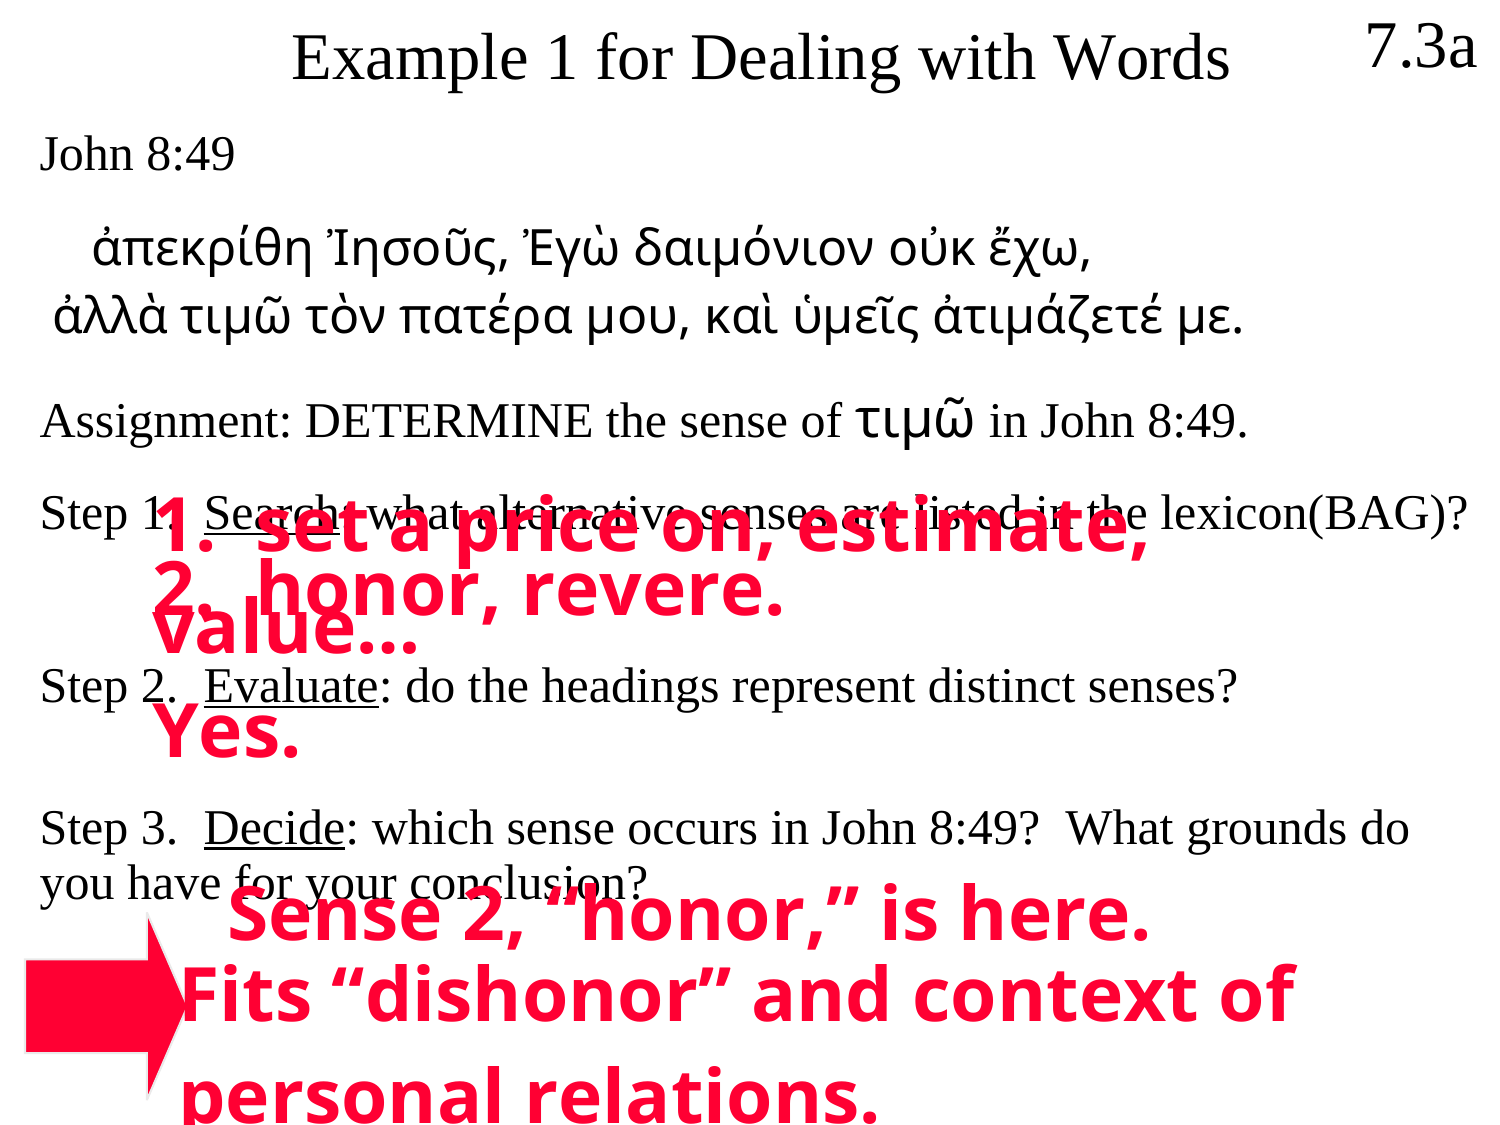

7.3a
Example 1 for Dealing with Words
John 8:49
 ἀπεκρίθη Ἰησοῦς, Ἐγὼ δαιμόνιον οὐκ ἔχω,
 ἀλλὰ τιμῶ τὸν πατέρα μου, καὶ ὑμεῖς ἀτιμάζετέ με.
Assignment: DETERMINE the sense of τιμῶ in John 8:49.
Step 1. Search: what alternative senses are listed in the lexicon(BAG)?
Step 2. Evaluate: do the headings represent distinct senses?
Step 3. Decide: which sense occurs in John 8:49? What grounds do you have for your conclusion?
1. set a price on, estimate, value…
2. honor, revere.
Yes.
Sense 2, “honor,” is here.
Fits “dishonor” and context of personal relations.